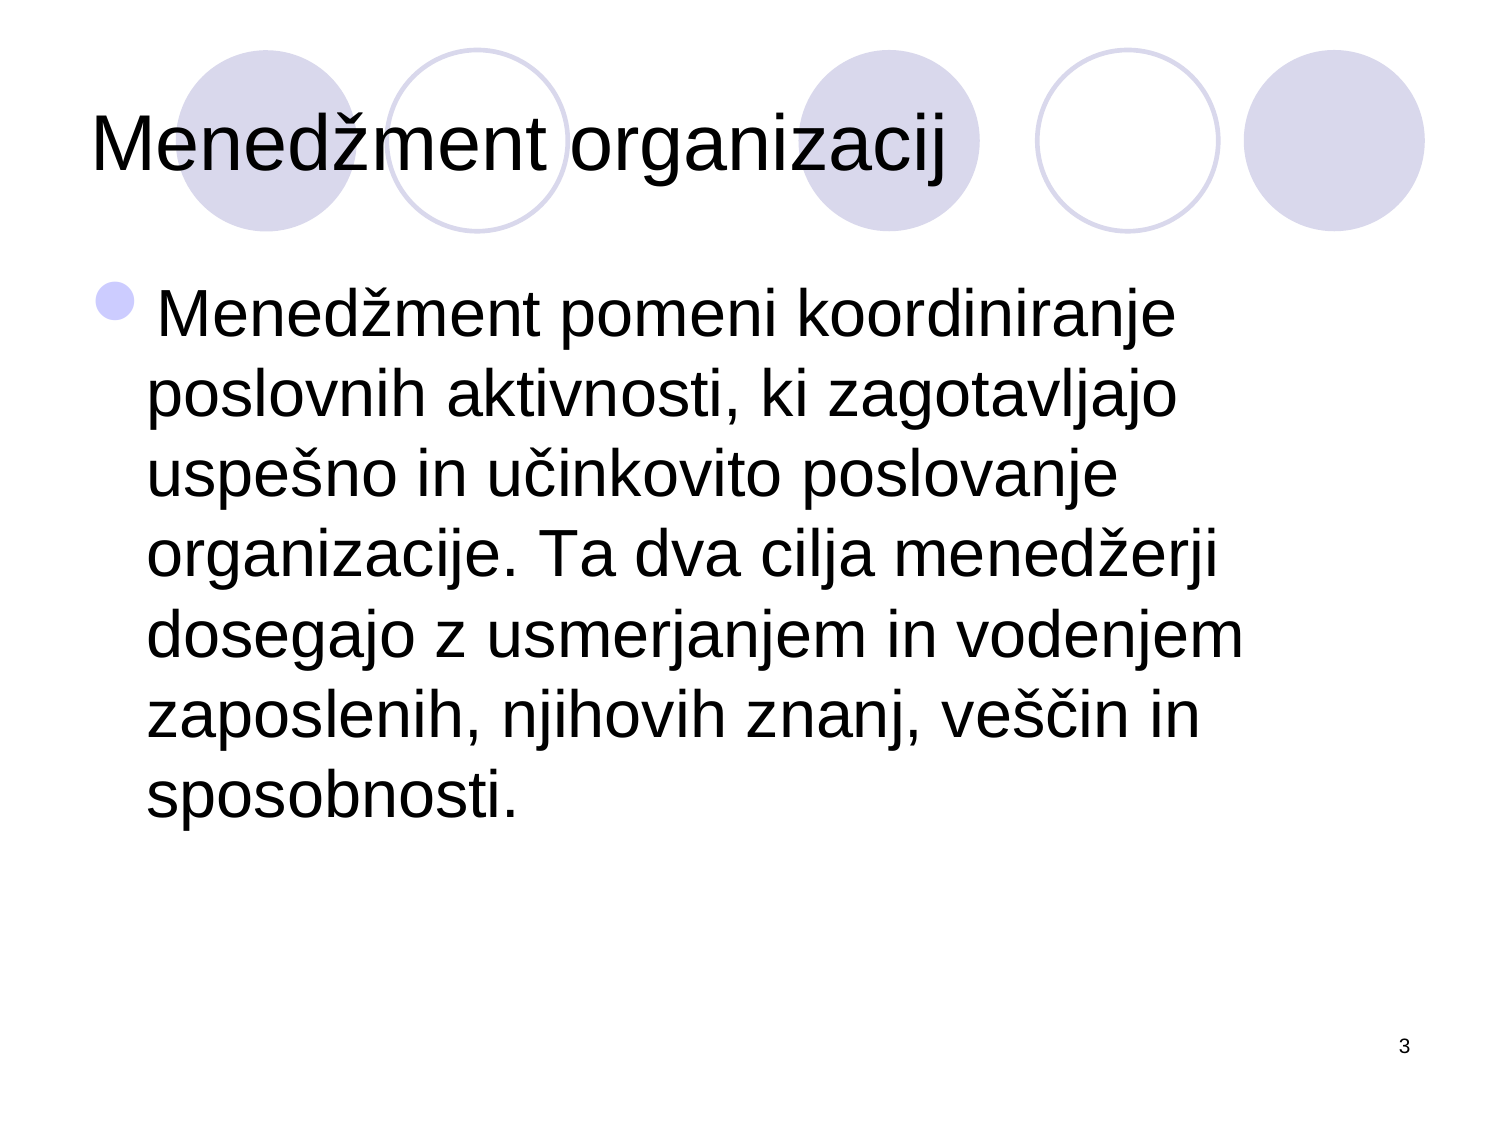

# Menedžment organizacij
Menedžment pomeni koordiniranje poslovnih aktivnosti, ki zagotavljajo uspešno in učinkovito poslovanje organizacije. Ta dva cilja menedžerji dosegajo z usmerjanjem in vodenjem zaposlenih, njihovih znanj, veščin in sposobnosti.